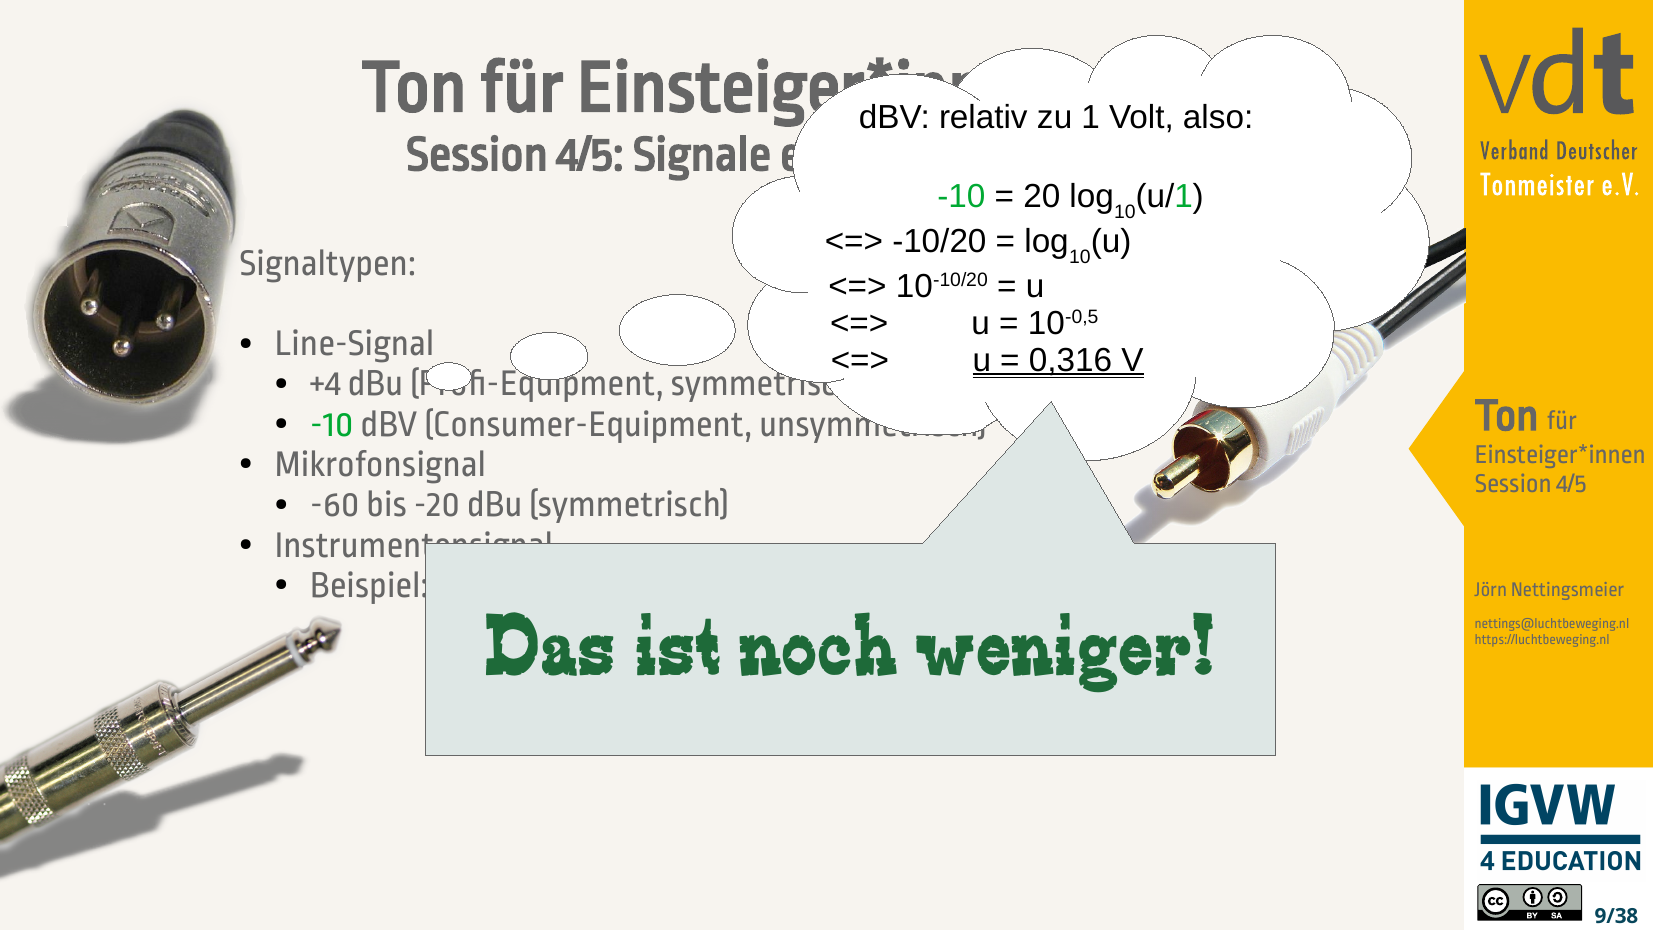

dBV: relativ zu 1 Volt, also:
 -10 = 20 log10(u/1)
<=> -10/20 = log10(u)
<=> 10-10/20 = u
<=> u = 10-0,5
<=> u = 0,316 V
# Ton für Einsteiger*innen Session 4/5: Signale einsammeln
Signaltypen:
Line-Signal
+4 dBu (Profi-Equipment, symmetrisch)
-10 dBV (Consumer-Equipment, unsymmetrisch)
Mikrofonsignal
-60 bis -20 dBu (symmetrisch)
Instrumentensignal
Beispiel: Akustik-Gitarre (Piezo-Pickup, unsymmetrisch)
Das ist noch weniger!